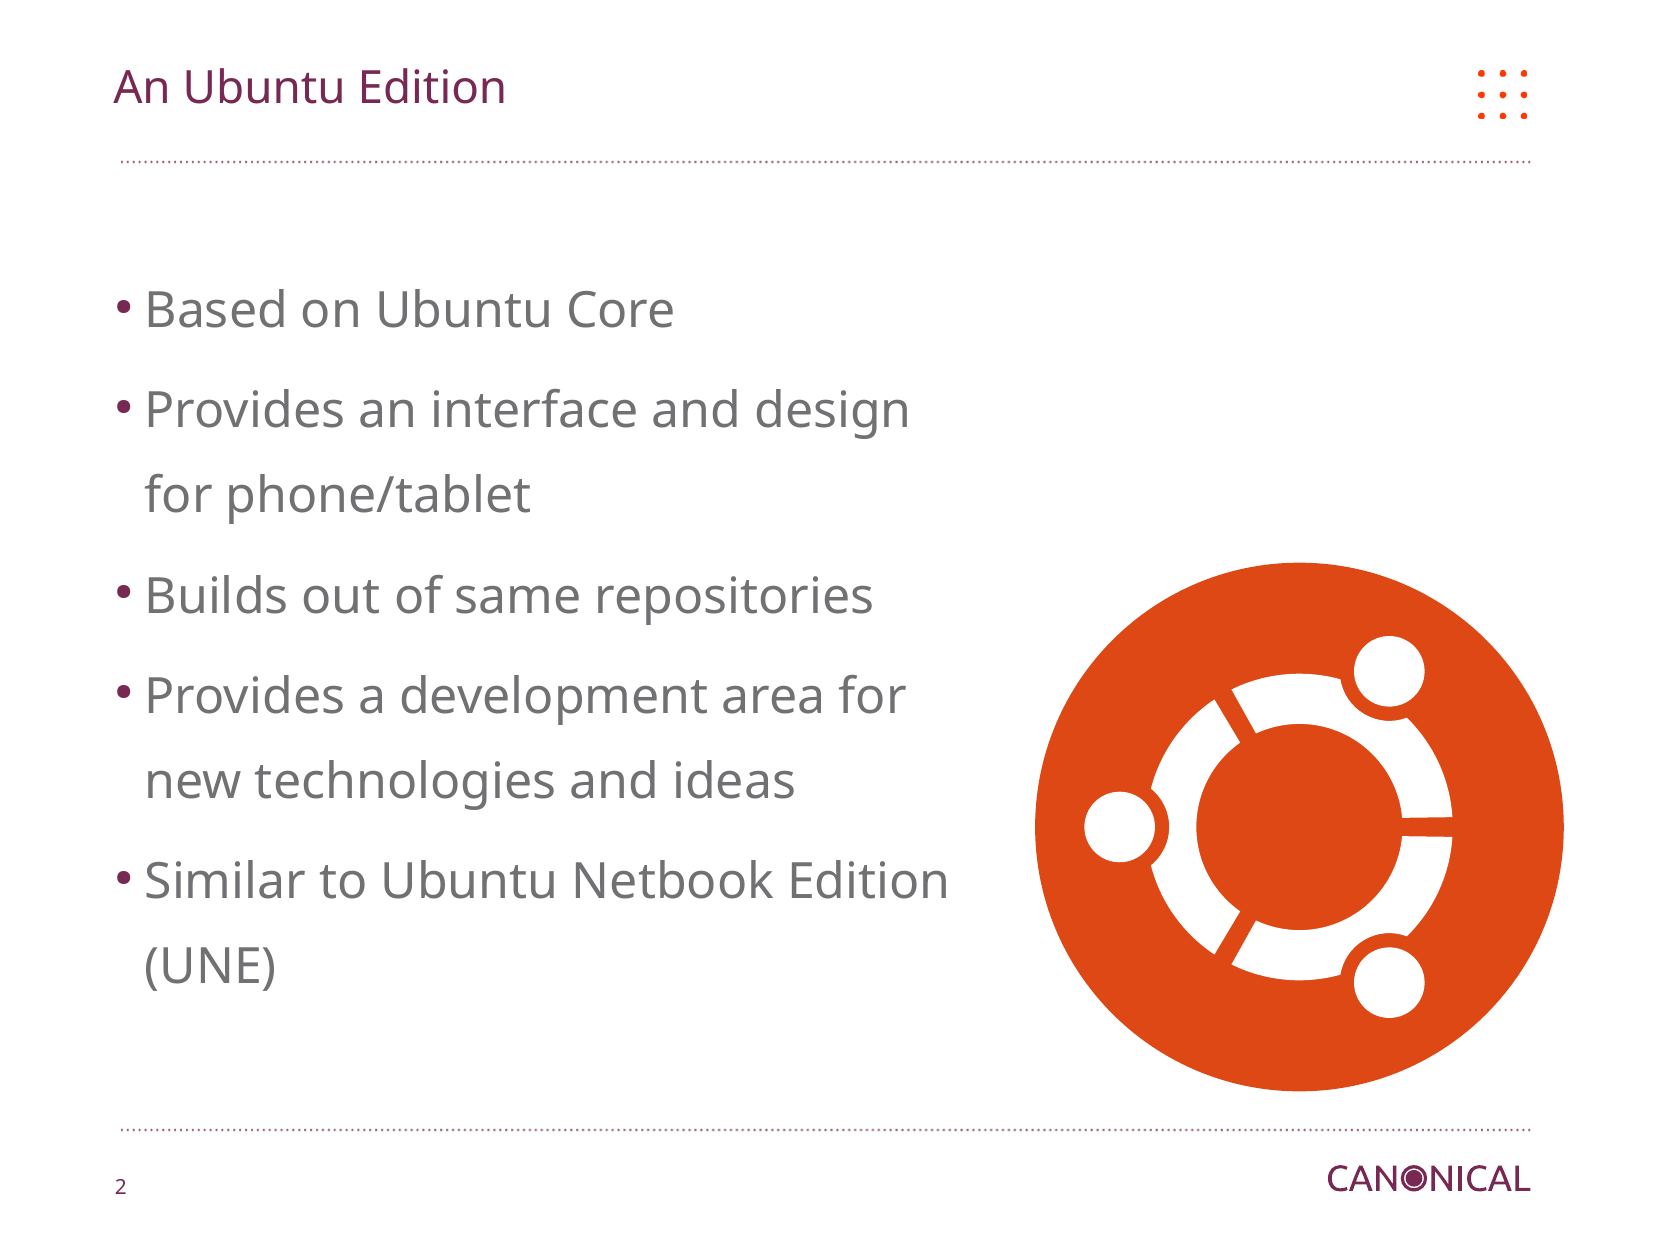

# An Ubuntu Edition
Based on Ubuntu Core
Provides an interface and design for phone/tablet
Builds out of same repositories
Provides a development area for new technologies and ideas
Similar to Ubuntu Netbook Edition (UNE)